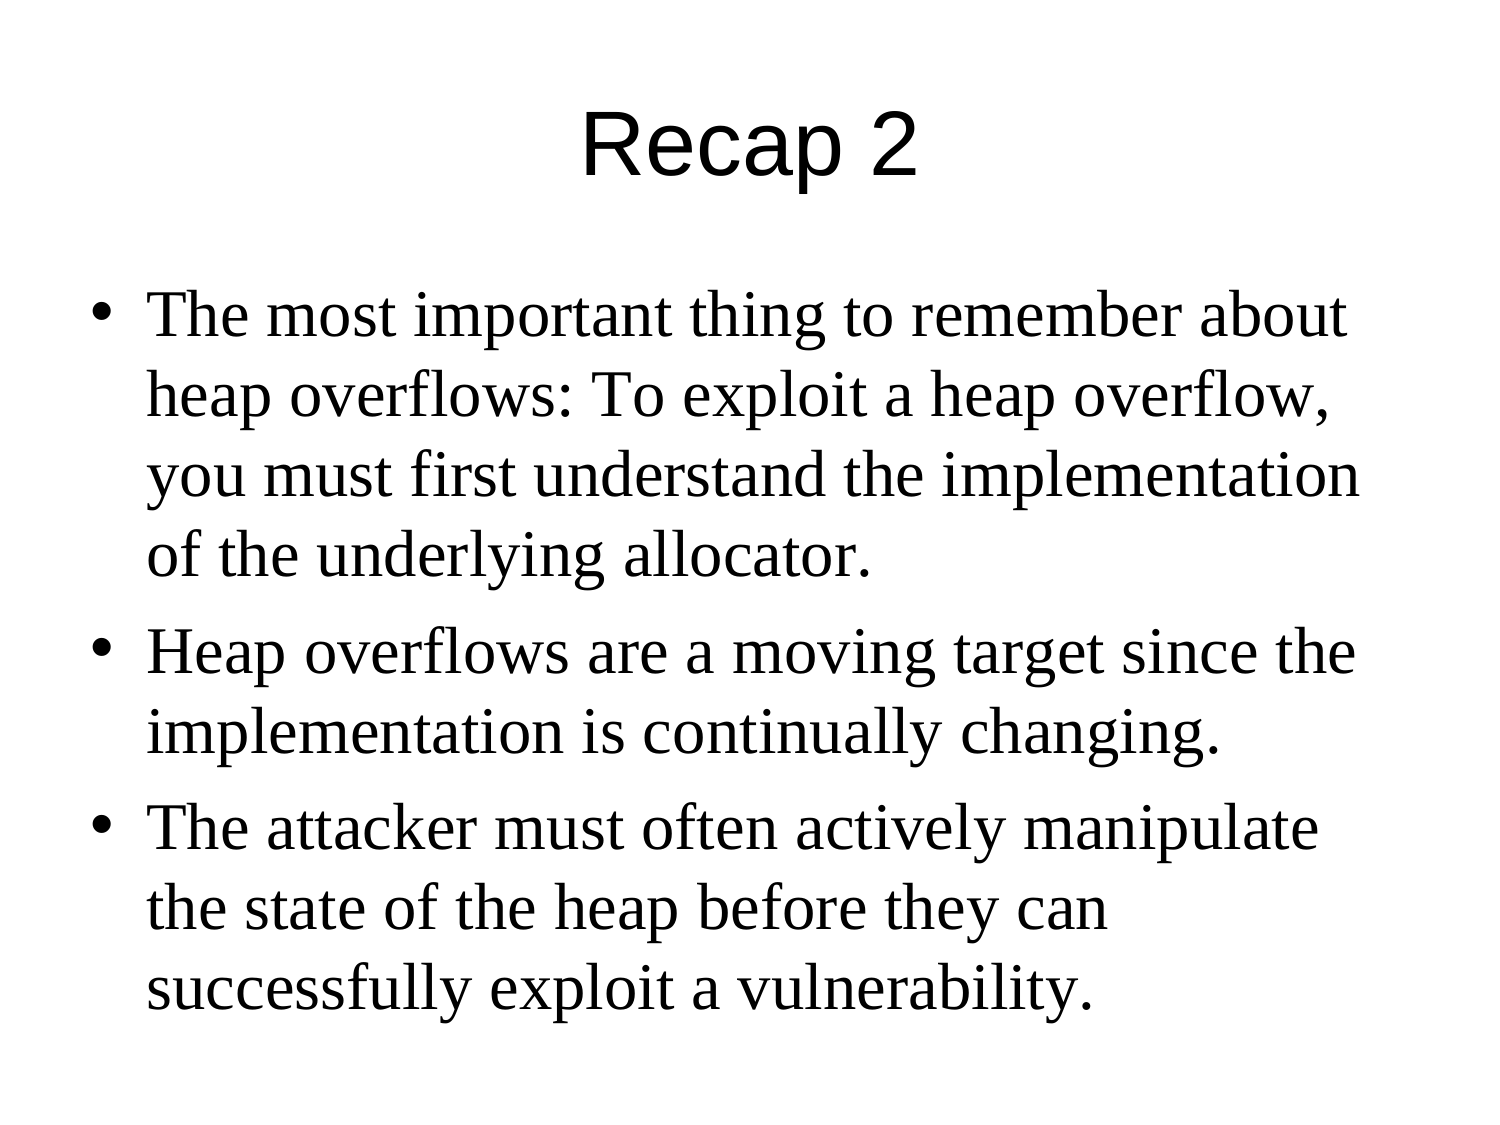

# Recap 2
The most important thing to remember about heap overflows: To exploit a heap overflow, you must first understand the implementation of the underlying allocator.
Heap overflows are a moving target since the implementation is continually changing.
The attacker must often actively manipulate the state of the heap before they can successfully exploit a vulnerability.